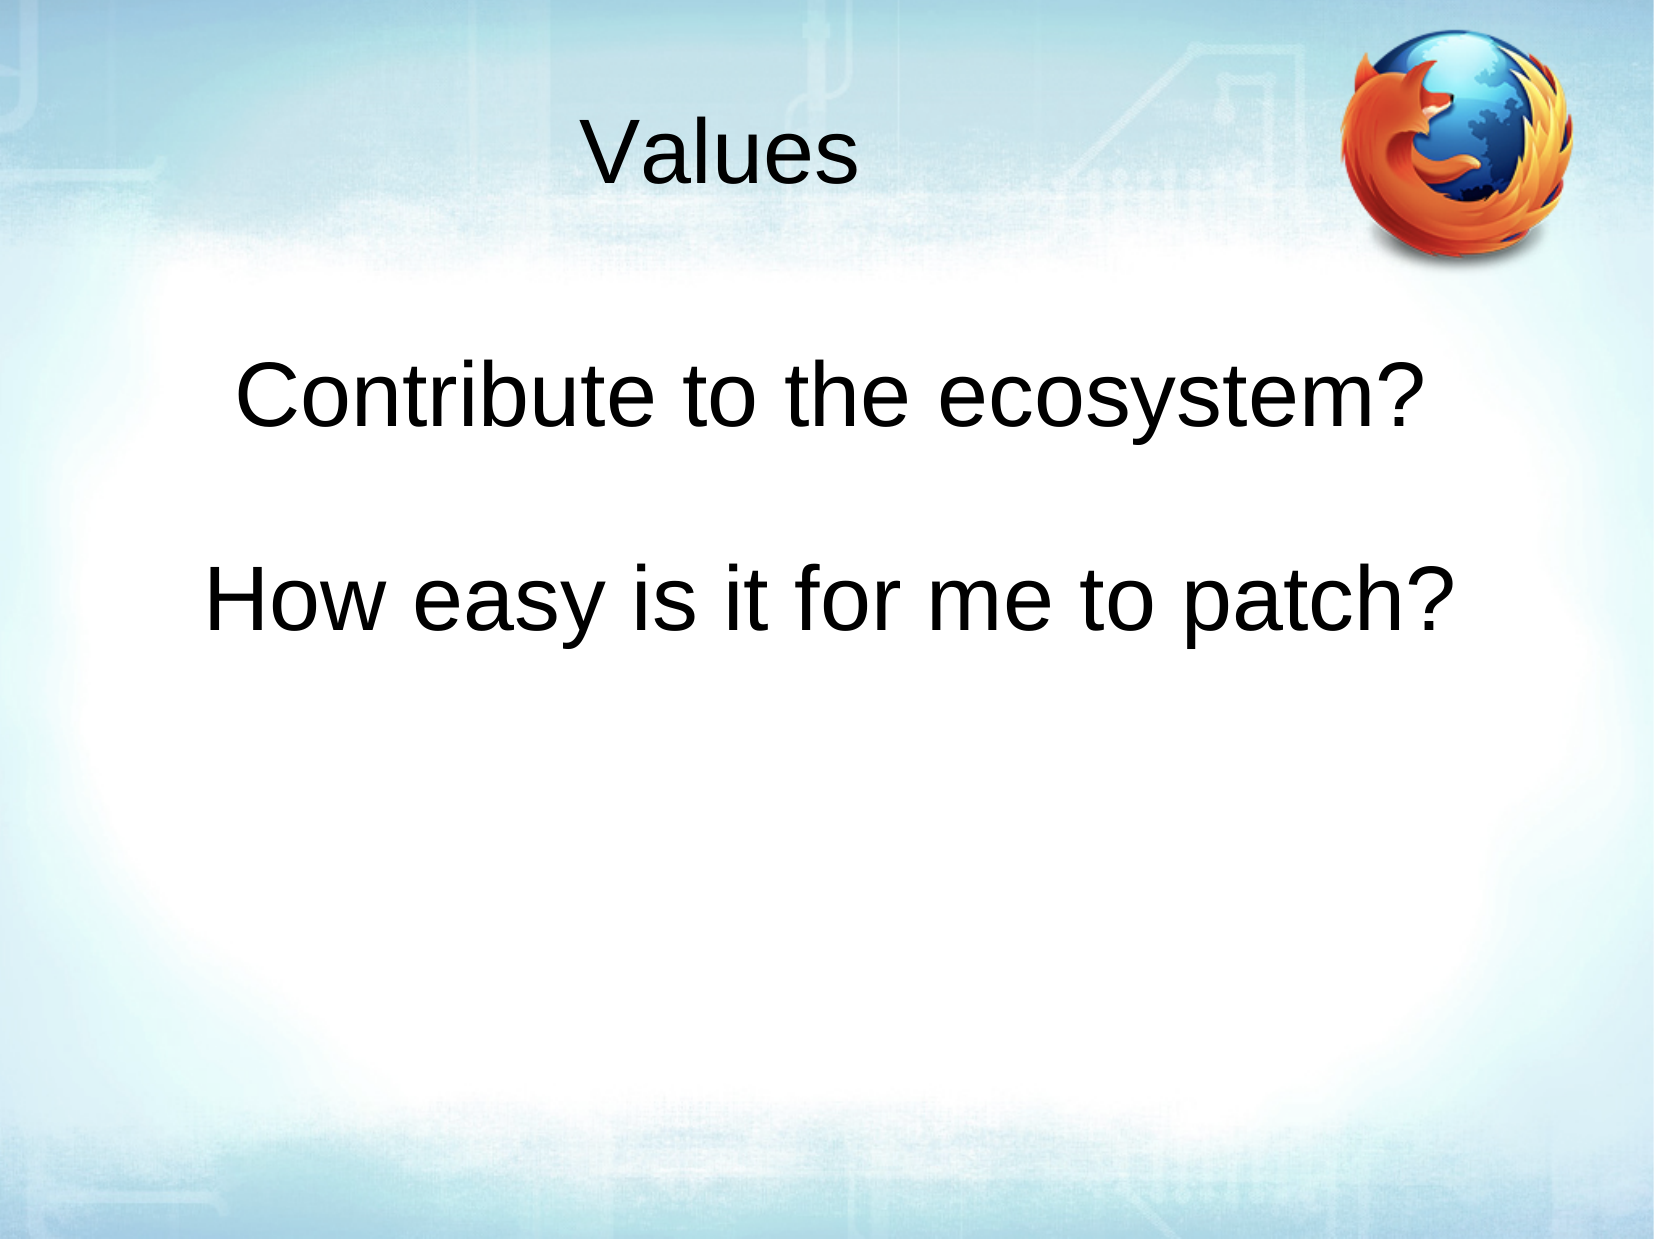

# Values
Contribute to the ecosystem?
How easy is it for me to patch?